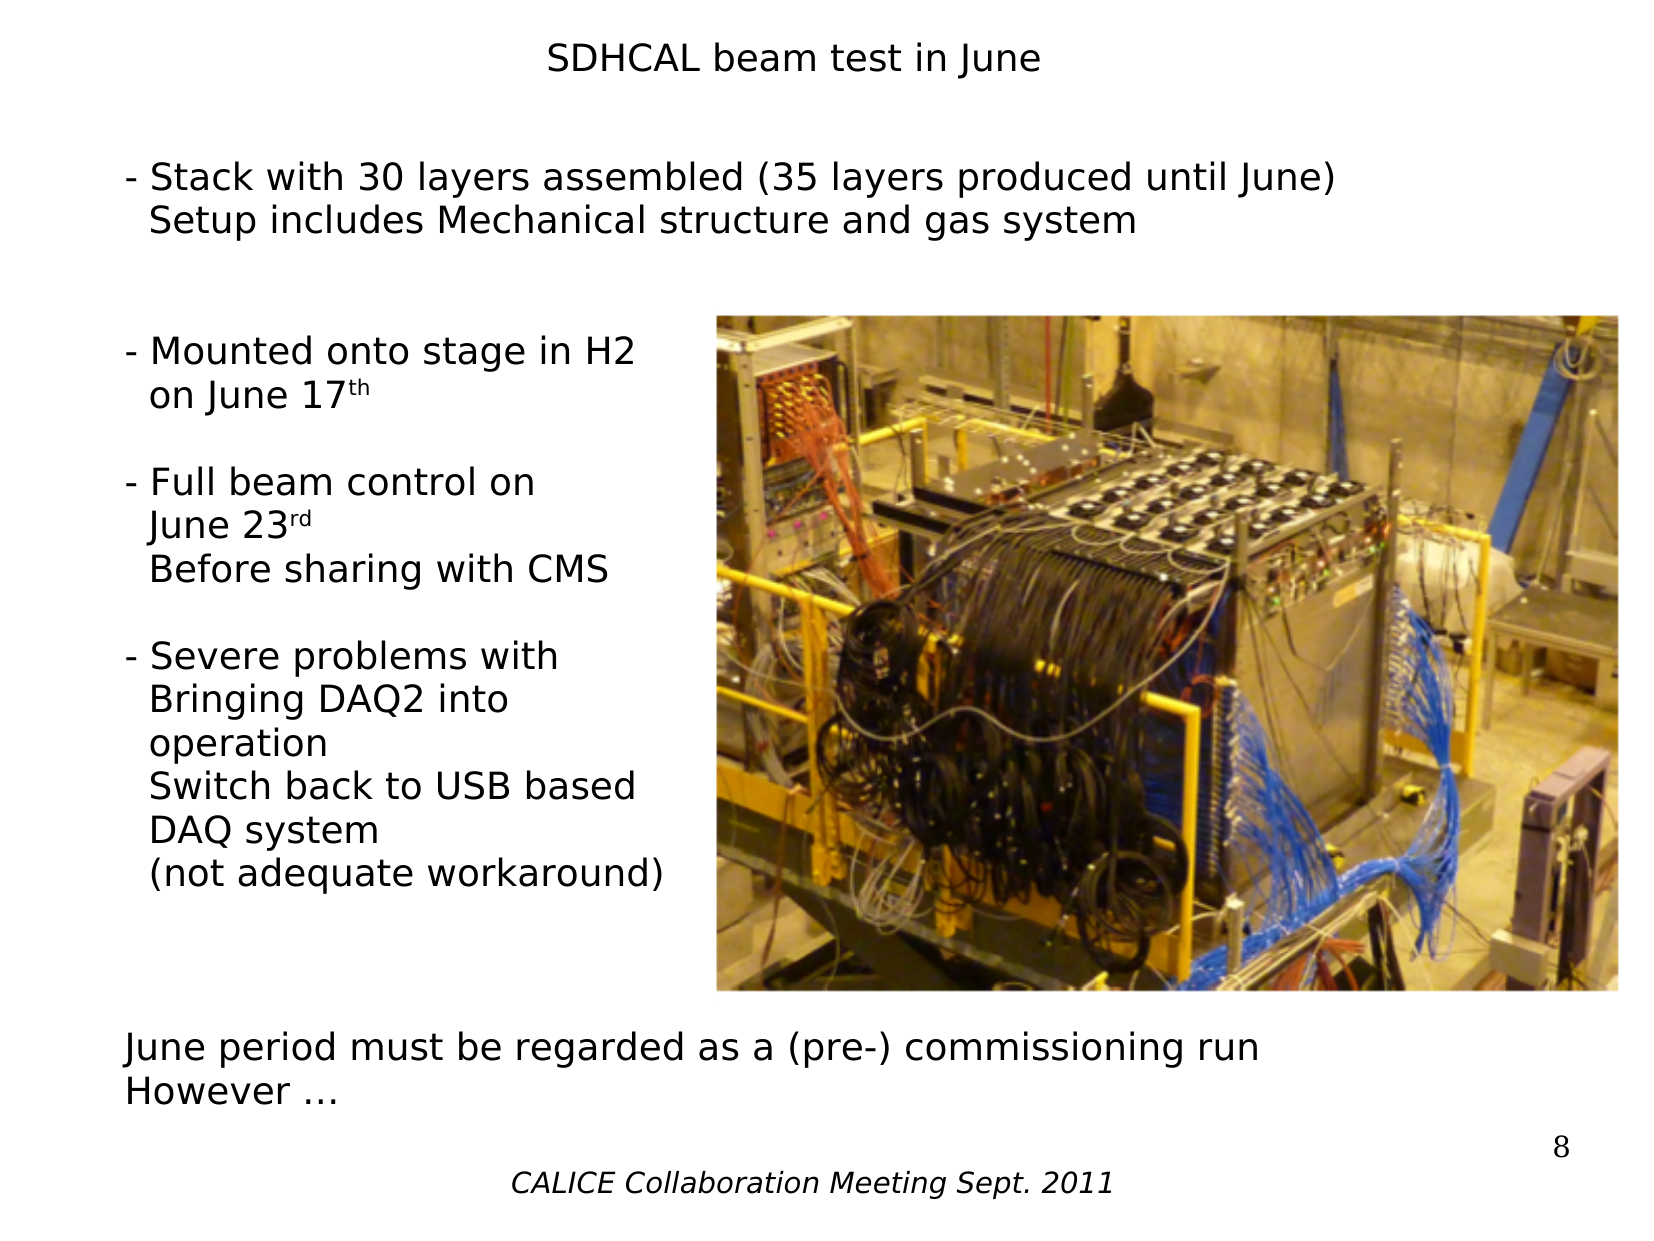

SDHCAL beam test in June
- Stack with 30 layers assembled (35 layers produced until June)
 Setup includes Mechanical structure and gas system
- Mounted onto stage in H2
 on June 17th
- Full beam control on
 June 23rd
 Before sharing with CMS
- Severe problems with
 Bringing DAQ2 into
 operation
 Switch back to USB based
 DAQ system
 (not adequate workaround)
June period must be regarded as a (pre-) commissioning run
However …
8